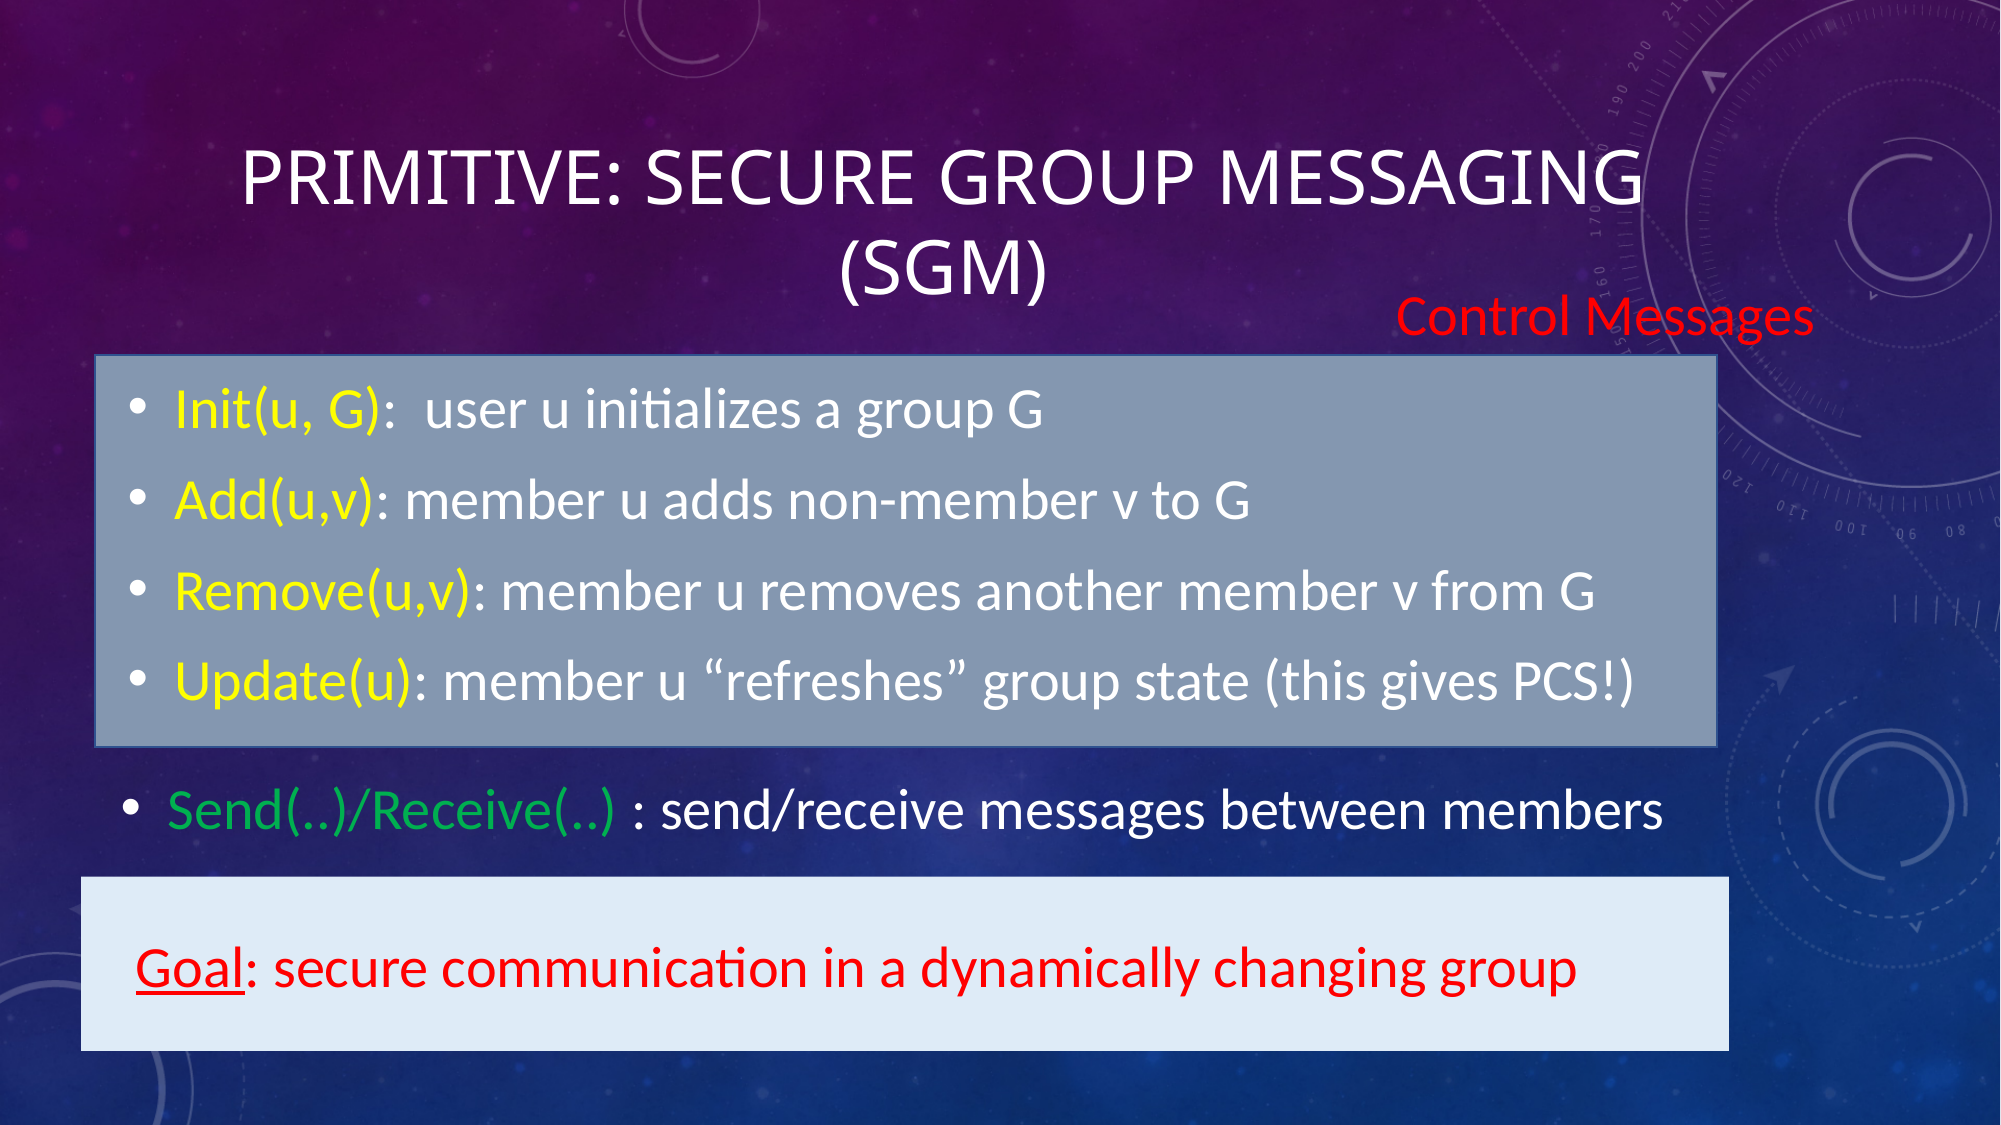

Primitive: Secure Group messaging (SGM)
# Init(u, G): user u initializes a group G
Add(u,v): member u adds non-member v to G
Remove(u,v): member u removes another member v from G
Update(u): member u “refreshes” group state (this gives PCS!)
Control Messages
Send(..)/Receive(..) : send/receive messages between members
 Goal: secure communication in a dynamically changing group